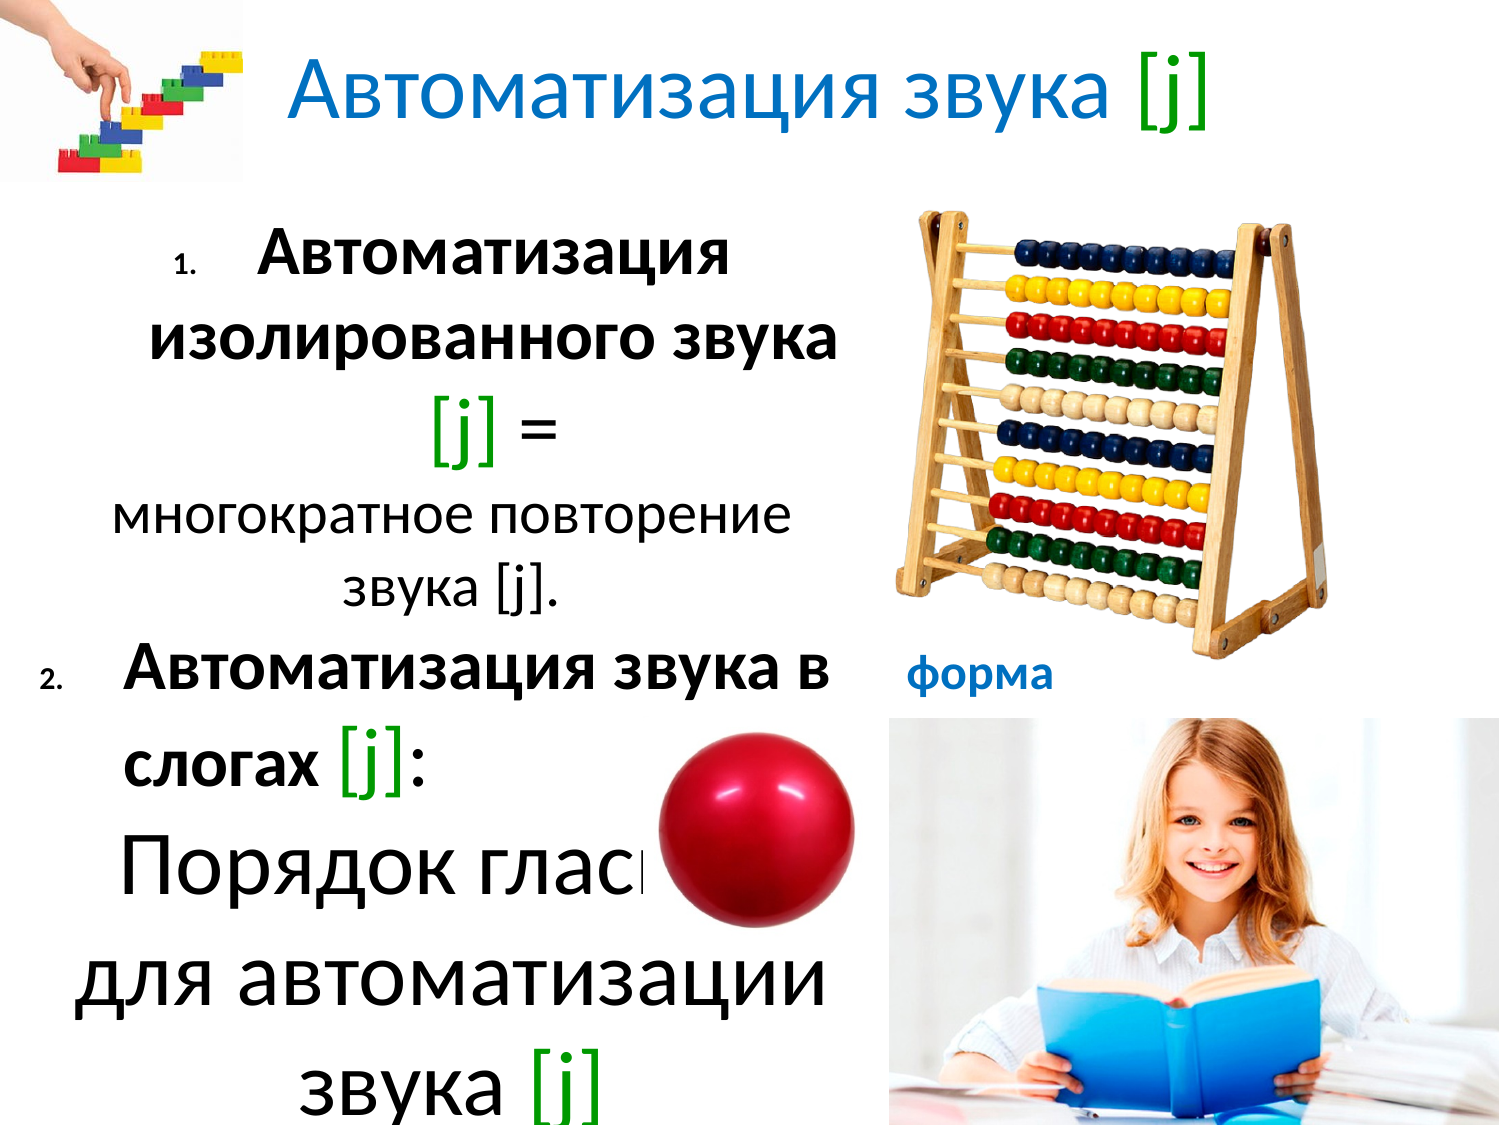

# Автоматизация звука [j]
Автоматизация изолированного звука [j] =
многократное повторение звука [j].
Автоматизация звука в слогах [j]:
Порядок гласных для автоматизации звука [j]
[и][э][а][о][у]
Последовательность типов слогов:
открытый [jи][jэ][jа][jо][jу]
закрытый [иj][эj][аj][оj][уj]
интервокальная позиция [иjи][эjэ][аjа][оjо][уjу]
прикрыто-закрытый слог [jиj][jэj][jаj][jоj][jуj]
стечение согласных [jна][нjа][анj]
форма